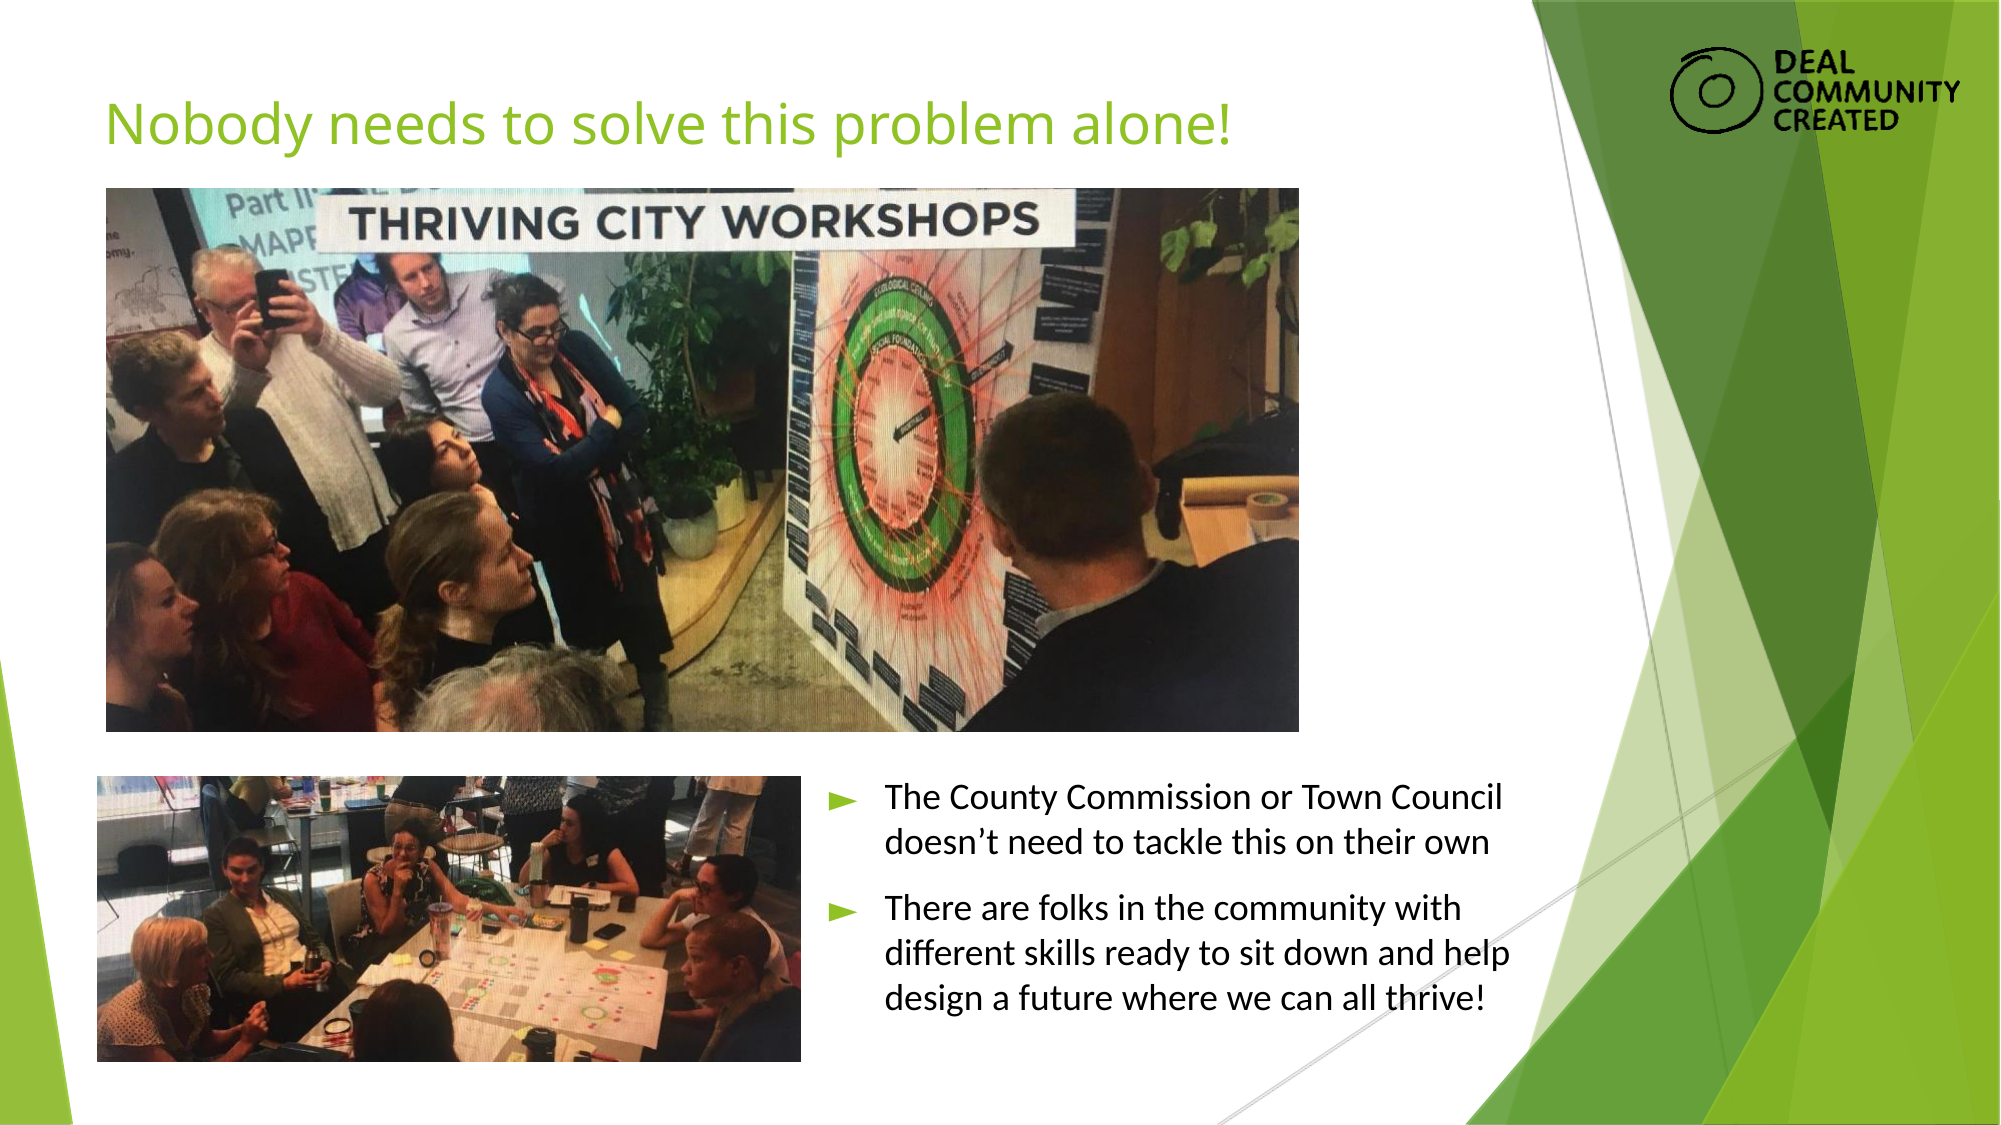

Nobody needs to solve this problem alone!
The County Commission or Town Council doesn’t need to tackle this on their own
There are folks in the community with different skills ready to sit down and help design a future where we can all thrive!